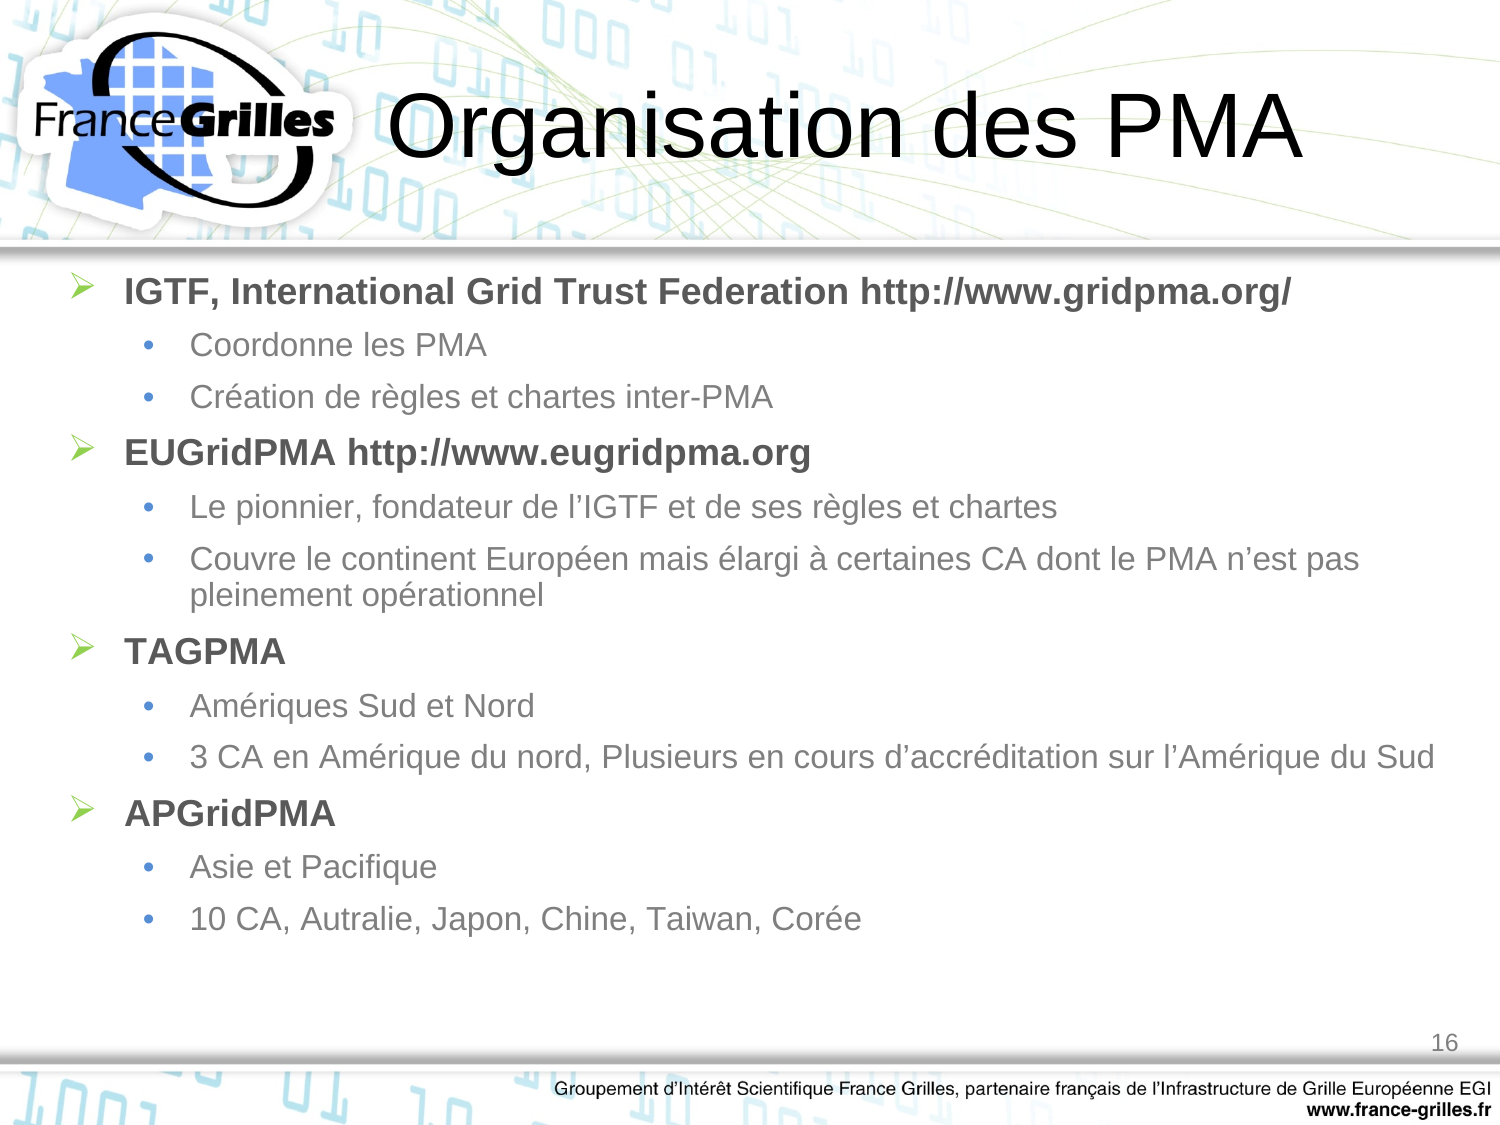

# Organisation des PMA
IGTF, International Grid Trust Federation http://www.gridpma.org/
Coordonne les PMA
Création de règles et chartes inter-PMA
EUGridPMA http://www.eugridpma.org
Le pionnier, fondateur de l’IGTF et de ses règles et chartes
Couvre le continent Européen mais élargi à certaines CA dont le PMA n’est pas pleinement opérationnel
TAGPMA
Amériques Sud et Nord
3 CA en Amérique du nord, Plusieurs en cours d’accréditation sur l’Amérique du Sud
APGridPMA
Asie et Pacifique
10 CA, Autralie, Japon, Chine, Taiwan, Corée
16